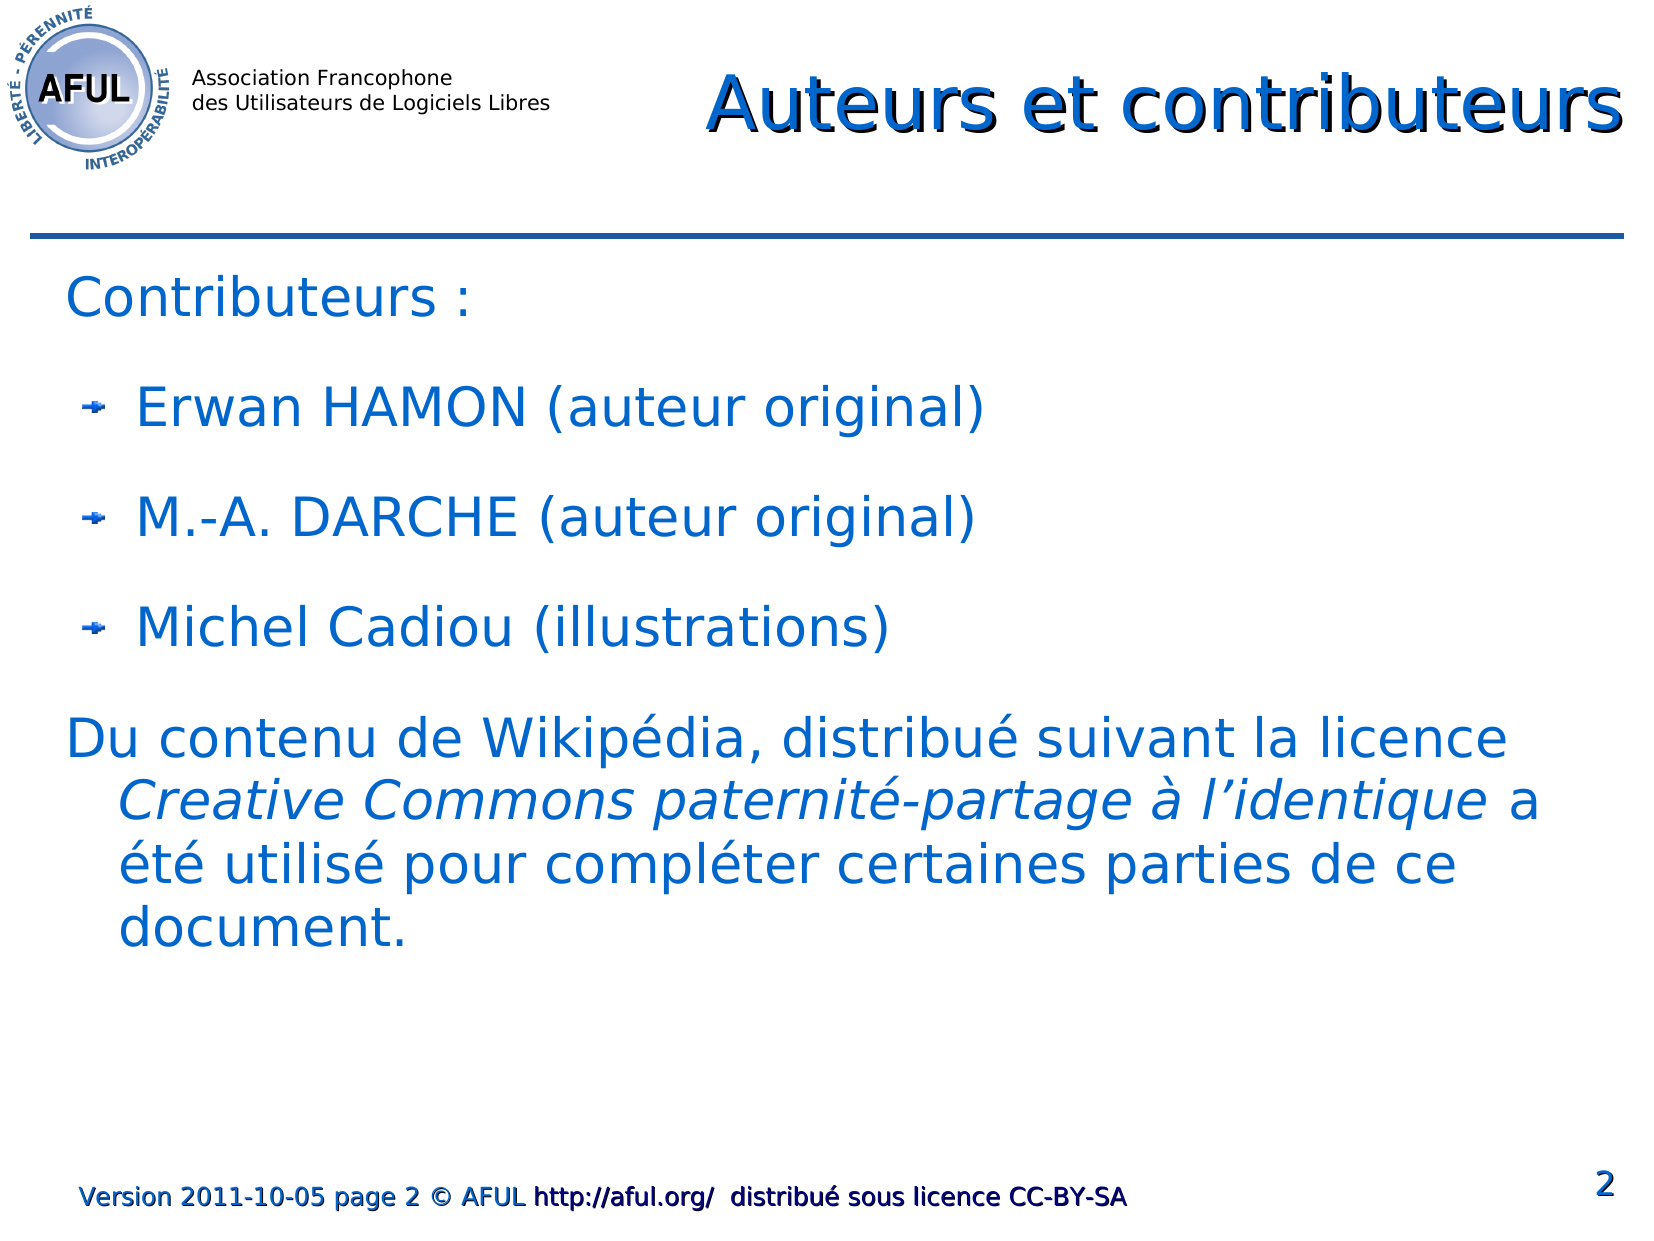

# Auteurs et contributeurs
Contributeurs :
Erwan HAMON (auteur original)
M.-A. DARCHE (auteur original)
Michel Cadiou (illustrations)
Du contenu de Wikipédia, distribué suivant la licence Creative Commons paternité-partage à l’identique a été utilisé pour compléter certaines parties de ce document.